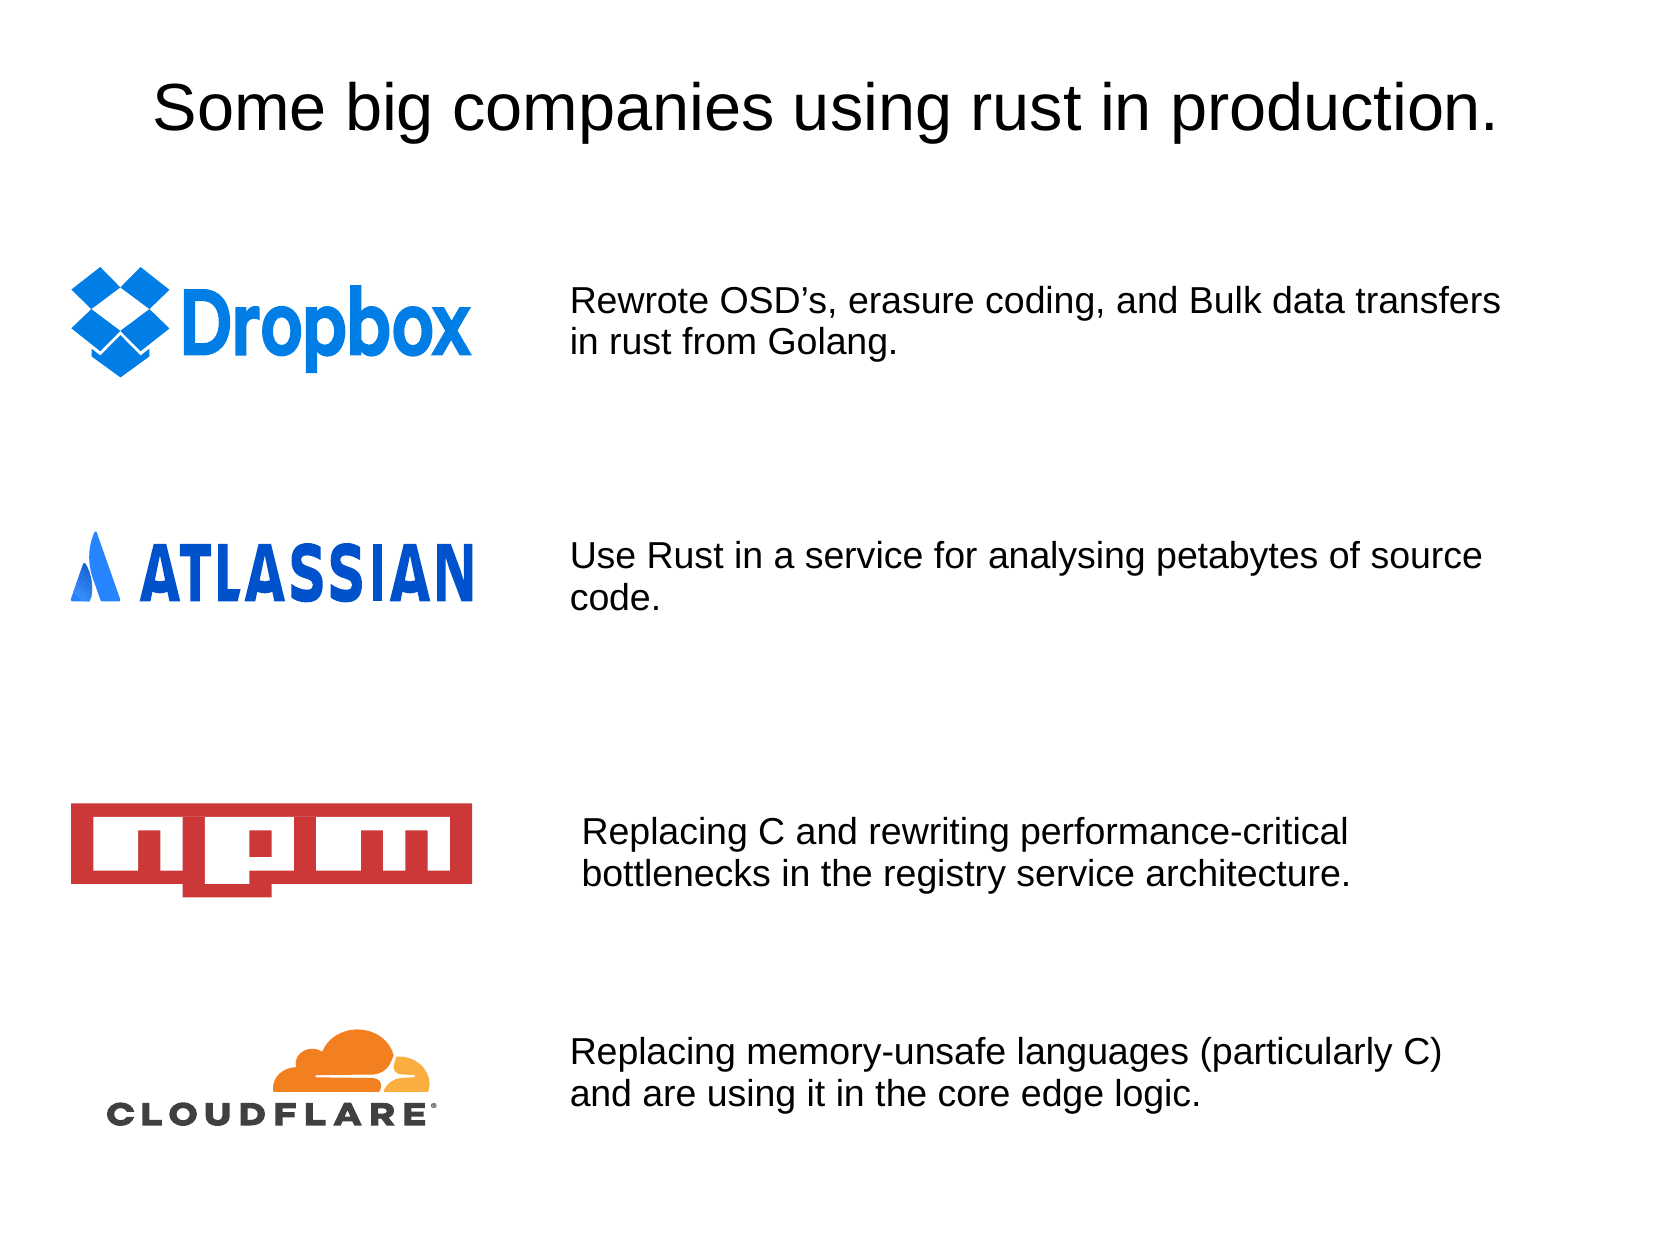

# Some big companies using rust in production.
Rewrote OSD’s, erasure coding, and Bulk data transfers
in rust from Golang.
Use Rust in a service for analysing petabytes of source code.
Replacing C and rewriting performance-critical
bottlenecks in the registry service architecture.
Replacing memory-unsafe languages (particularly C)
and are using it in the core edge logic.